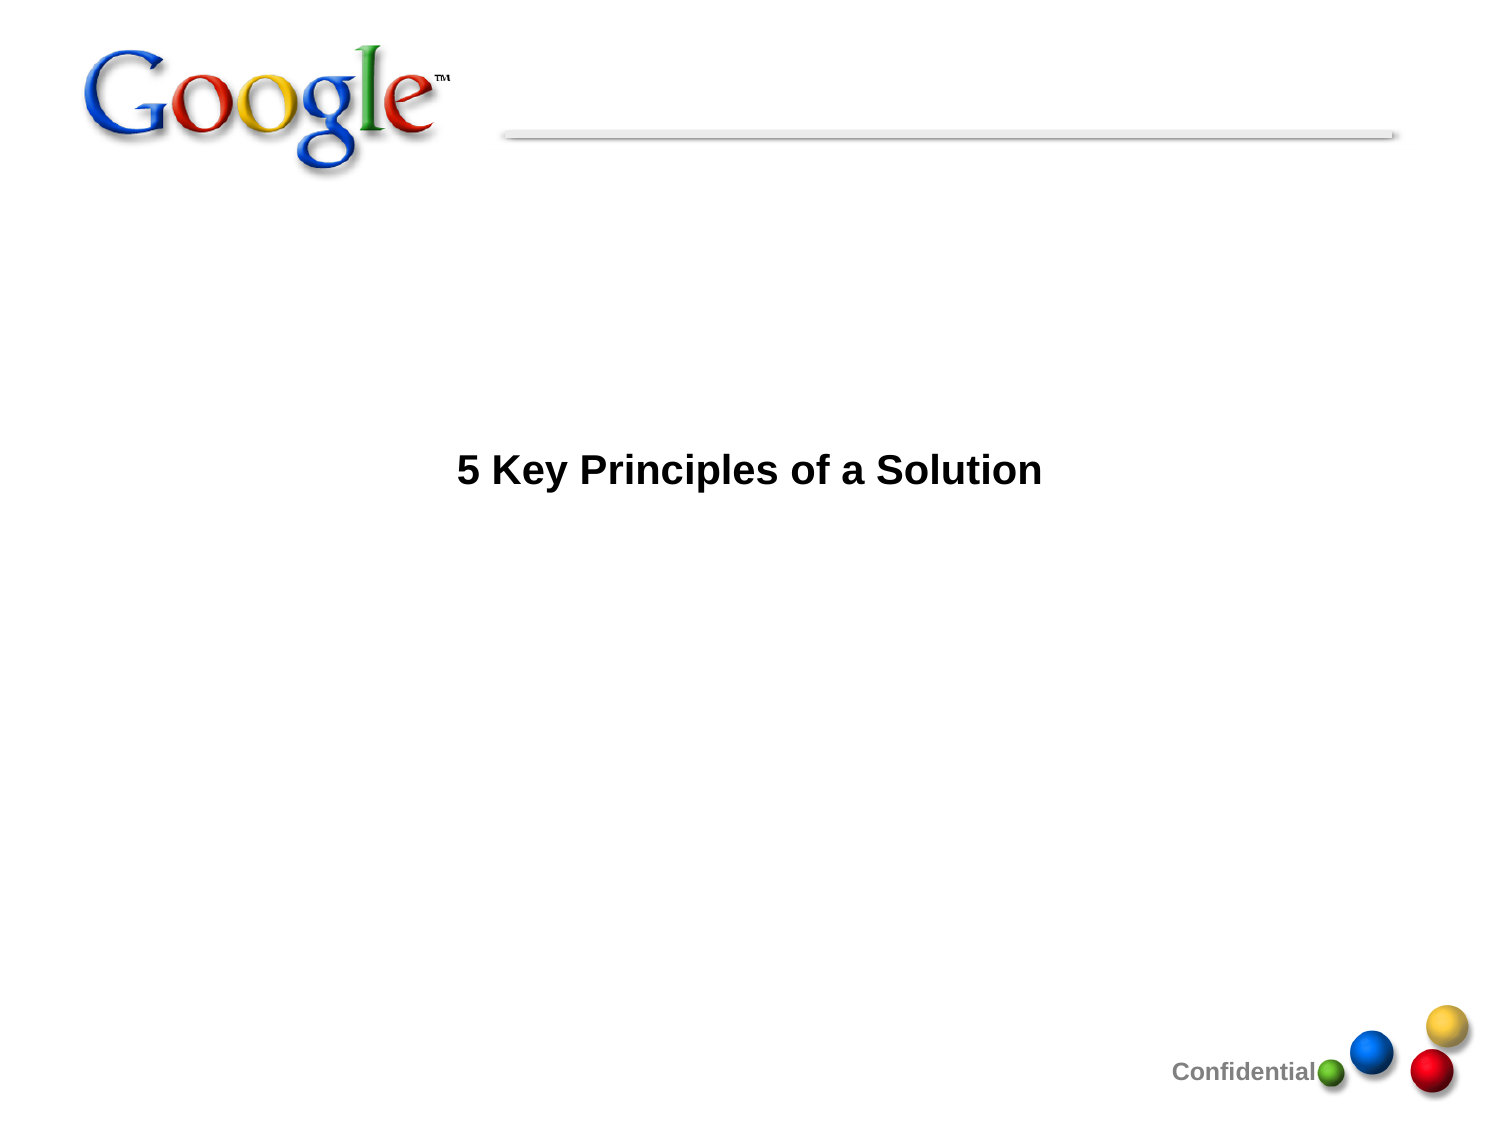

# 5 Key Principles of a Solution